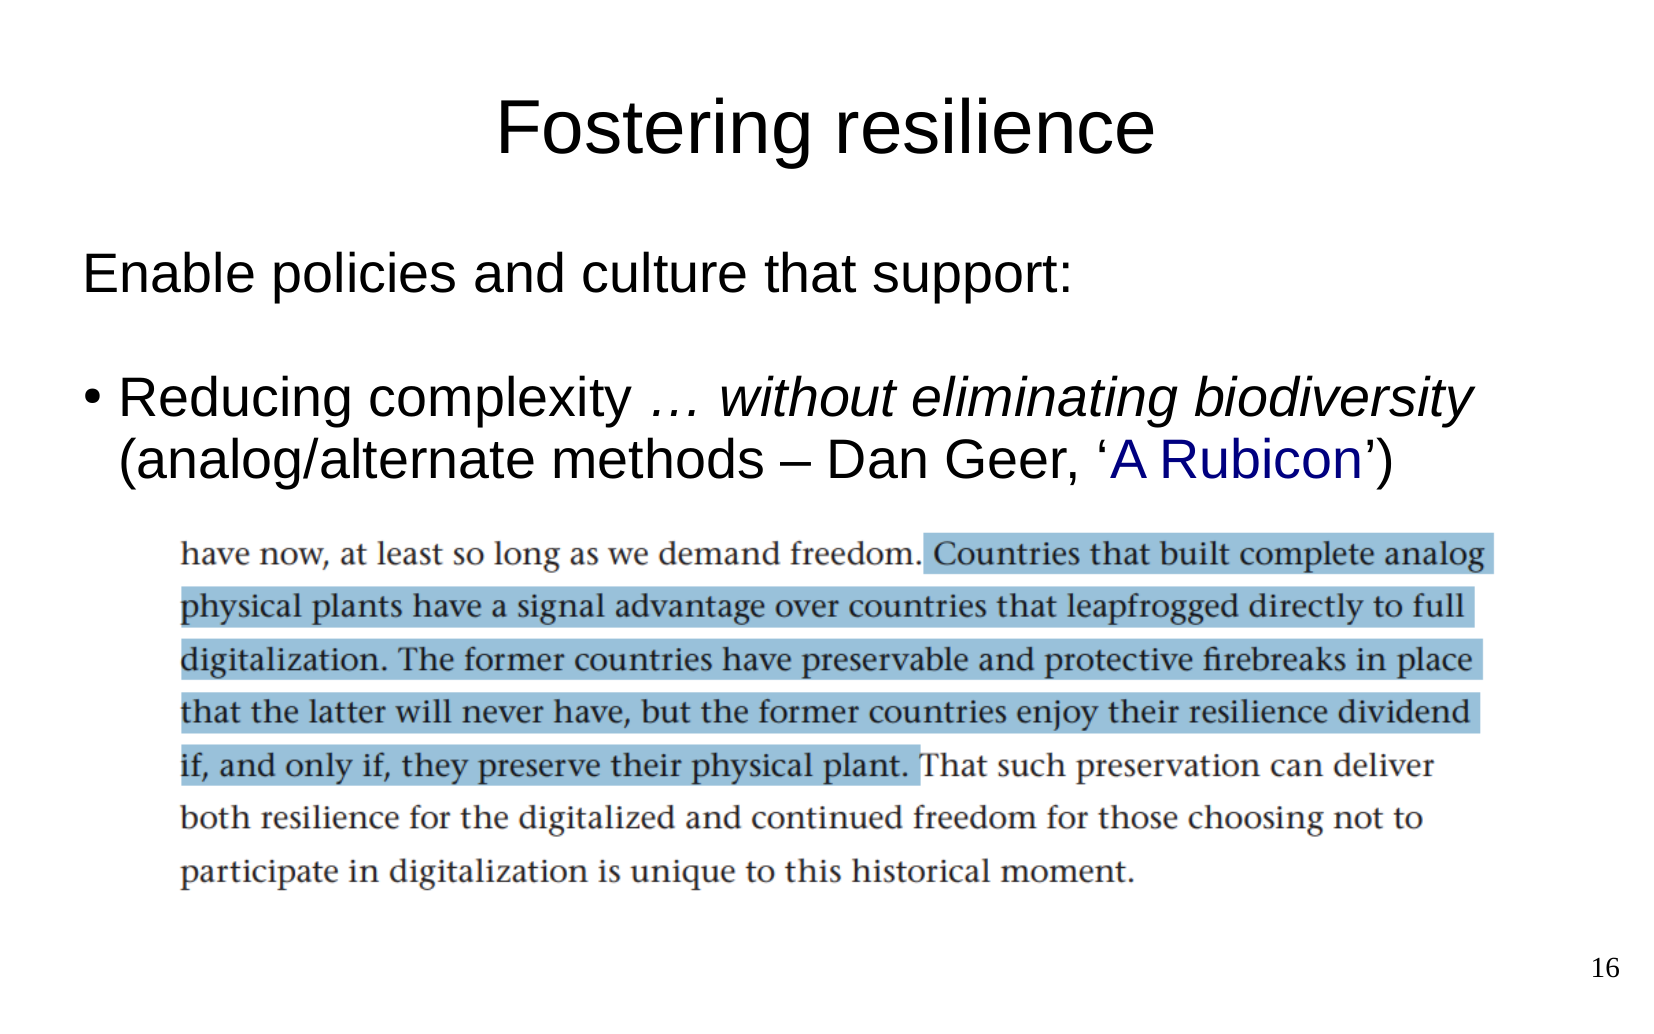

# Fostering resilience
Enable policies and culture that support:
Reducing complexity … without eliminating biodiversity (analog/alternate methods – Dan Geer, ‘A Rubicon’)